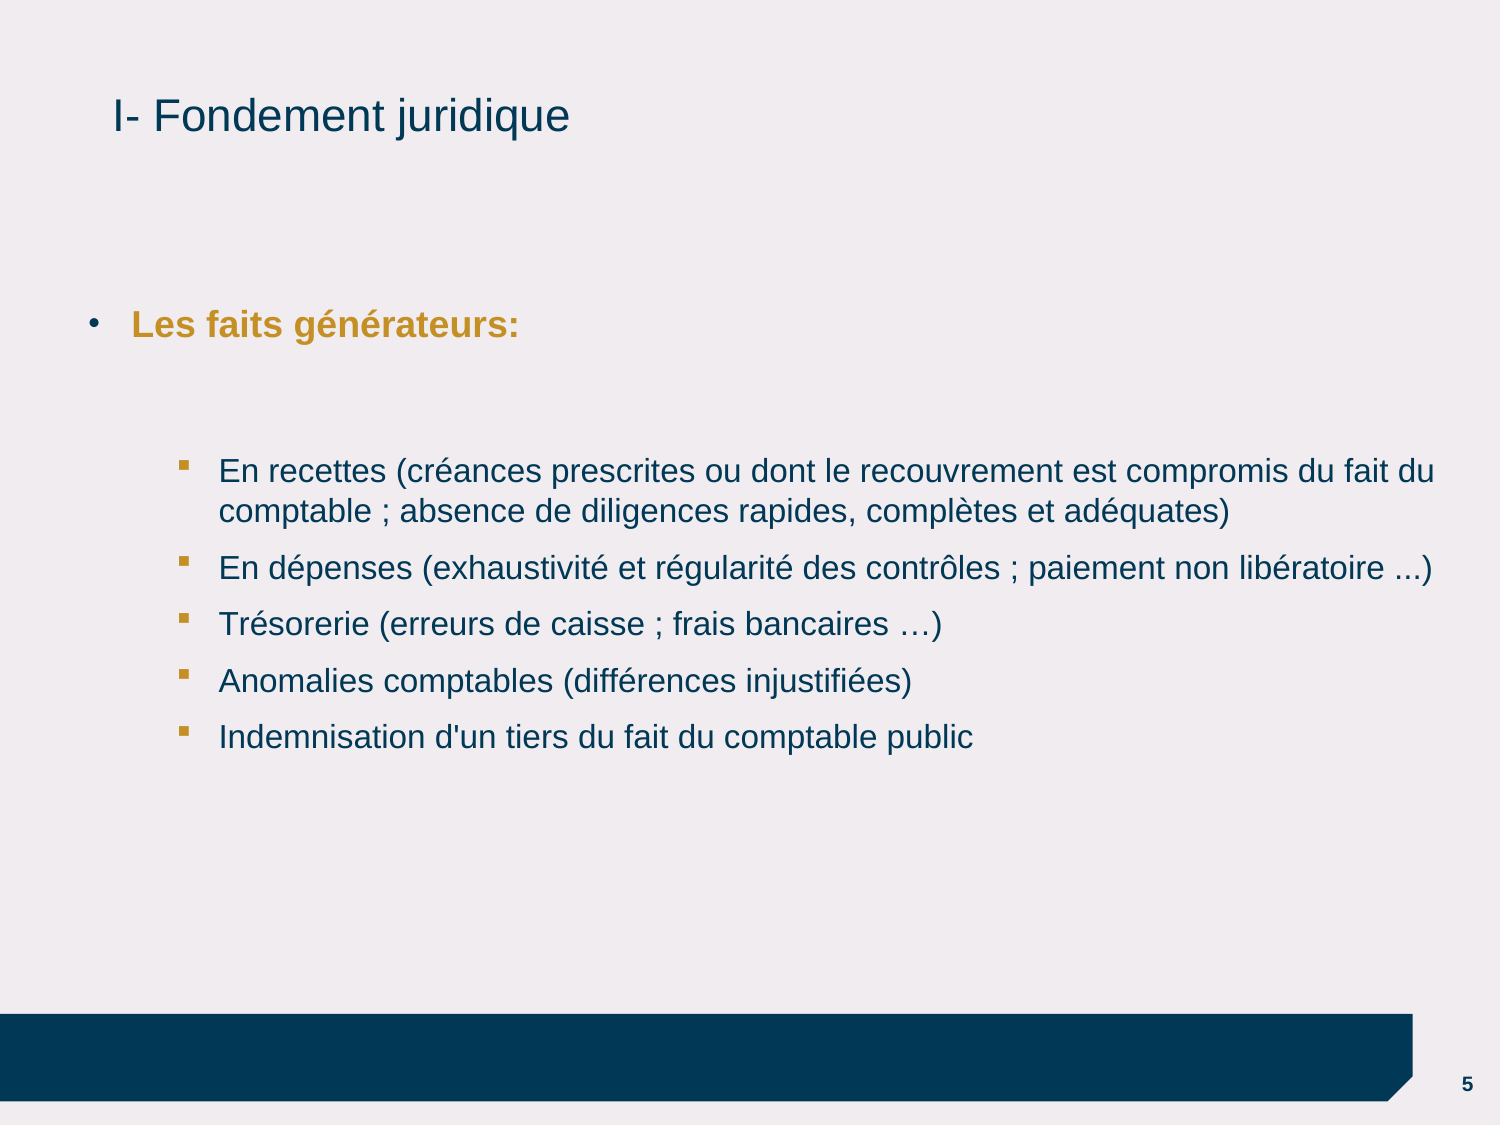

# I- Fondement juridique
Les faits générateurs:
En recettes (créances prescrites ou dont le recouvrement est compromis du fait du comptable ; absence de diligences rapides, complètes et adéquates)
En dépenses (exhaustivité et régularité des contrôles ; paiement non libératoire ...)
Trésorerie (erreurs de caisse ; frais bancaires …)
Anomalies comptables (différences injustifiées)
Indemnisation d'un tiers du fait du comptable public